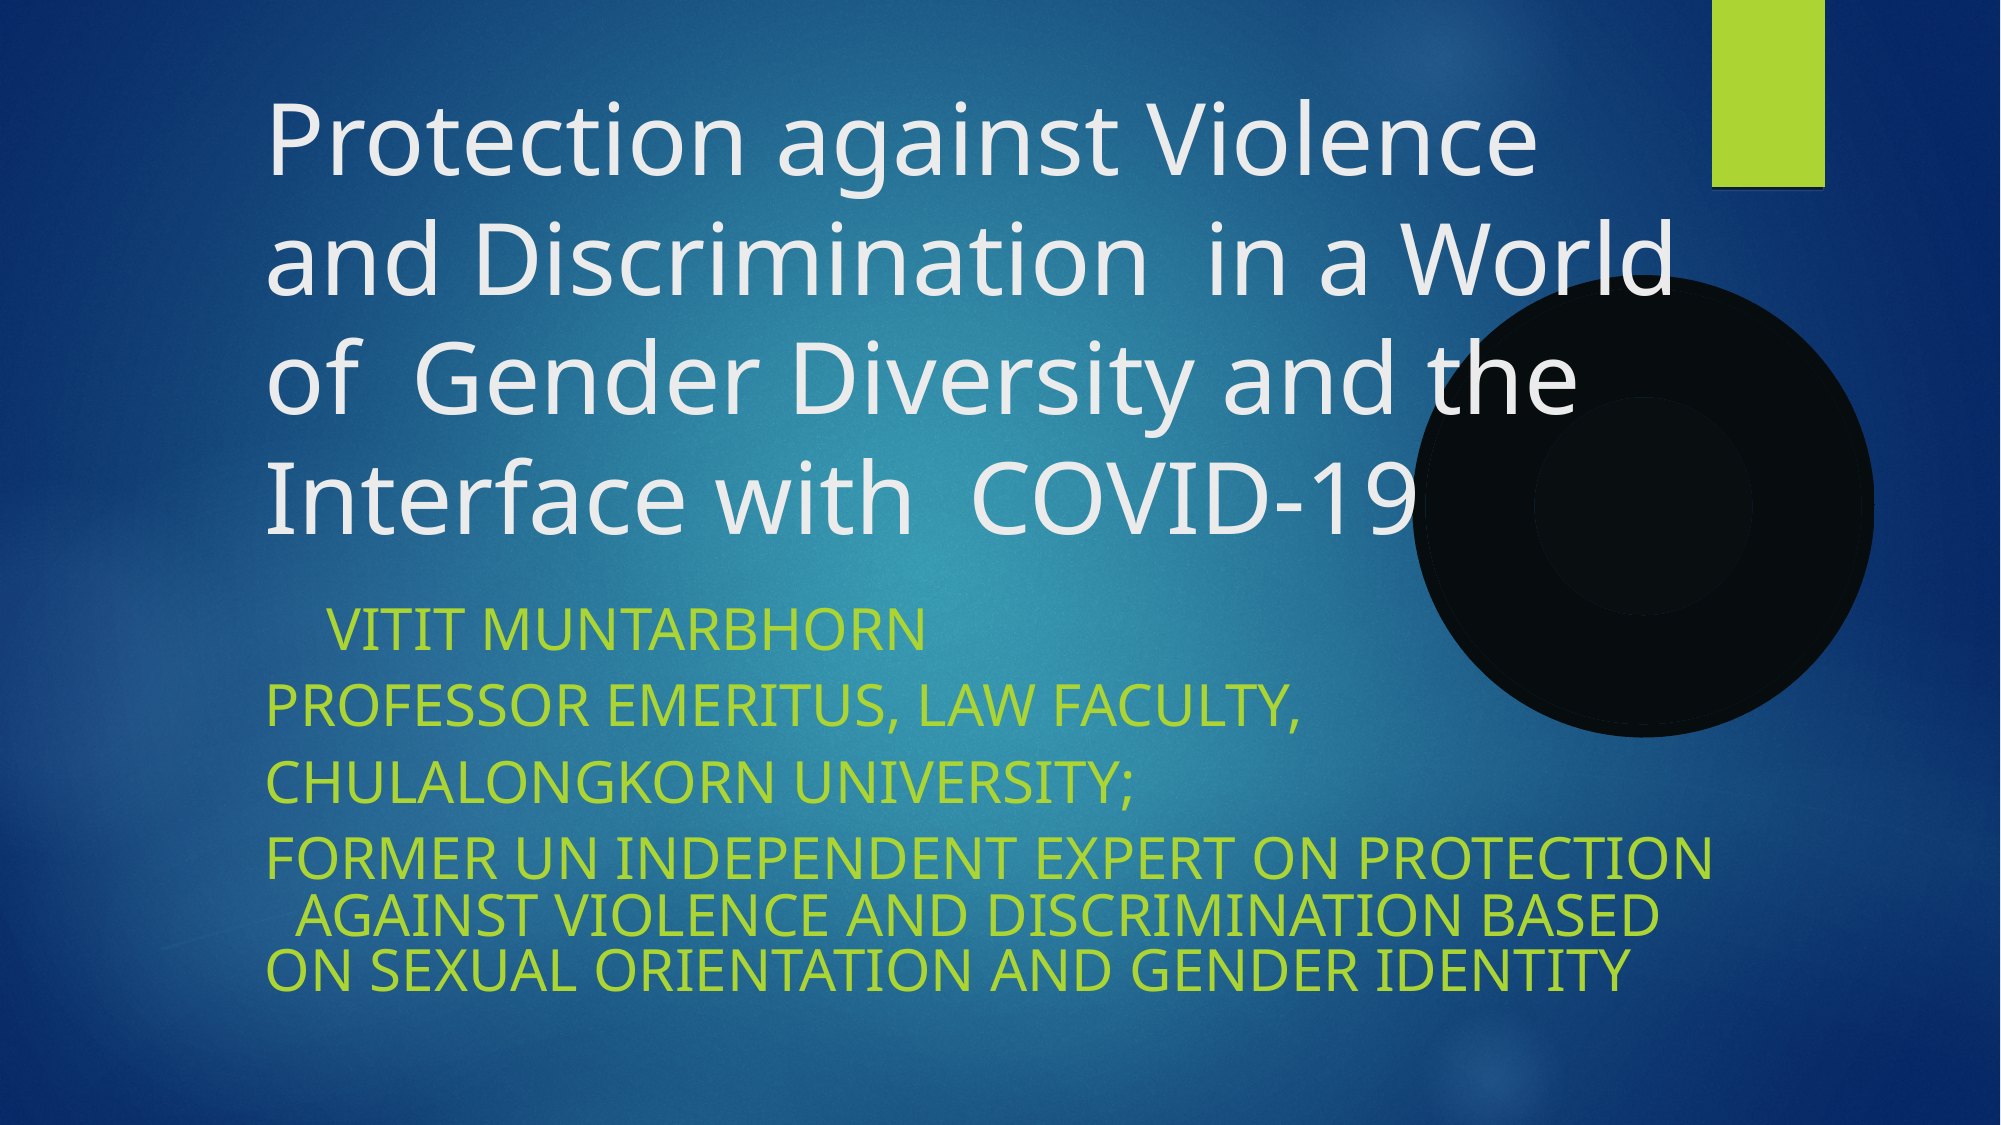

# Protection against Violence and Discrimination in a World of Gender Diversity and the Interface with COVID-19
 Vitit Muntarbhorn
Professor Emeritus, Law Faculty,
Chulalongkorn University;
former UN Independent Expert on Protection against Violence and Discrimination Based on Sexual Orientation and Gender IdenTity